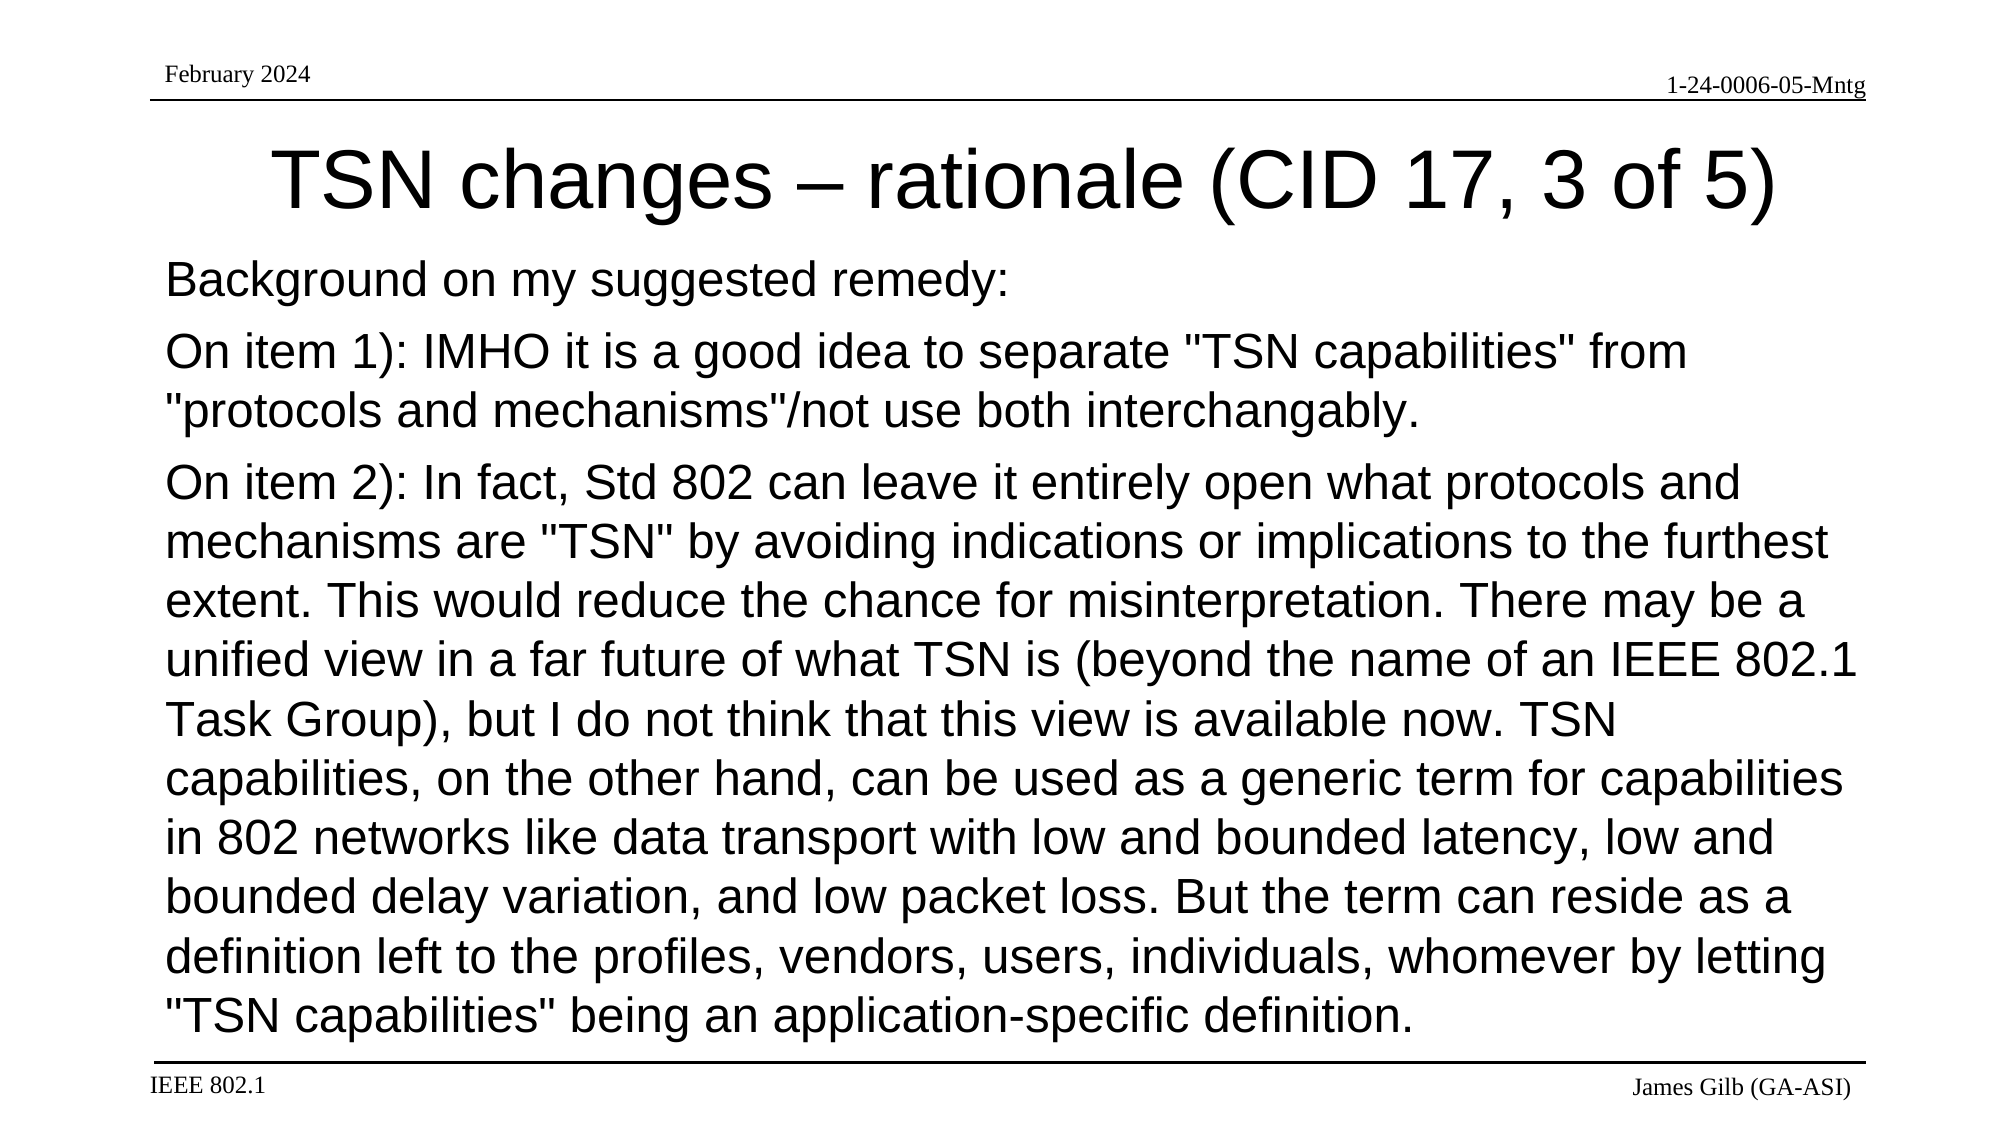

# TSN changes – rationale (CID 17, 3 of 5)
Background on my suggested remedy:
On item 1): IMHO it is a good idea to separate "TSN capabilities" from "protocols and mechanisms"/not use both interchangably.
On item 2): In fact, Std 802 can leave it entirely open what protocols and mechanisms are "TSN" by avoiding indications or implications to the furthest extent. This would reduce the chance for misinterpretation. There may be a unified view in a far future of what TSN is (beyond the name of an IEEE 802.1 Task Group), but I do not think that this view is available now. TSN capabilities, on the other hand, can be used as a generic term for capabilities in 802 networks like data transport with low and bounded latency, low and bounded delay variation, and low packet loss. But the term can reside as a definition left to the profiles, vendors, users, individuals, whomever by letting "TSN capabilities" being an application-specific definition.